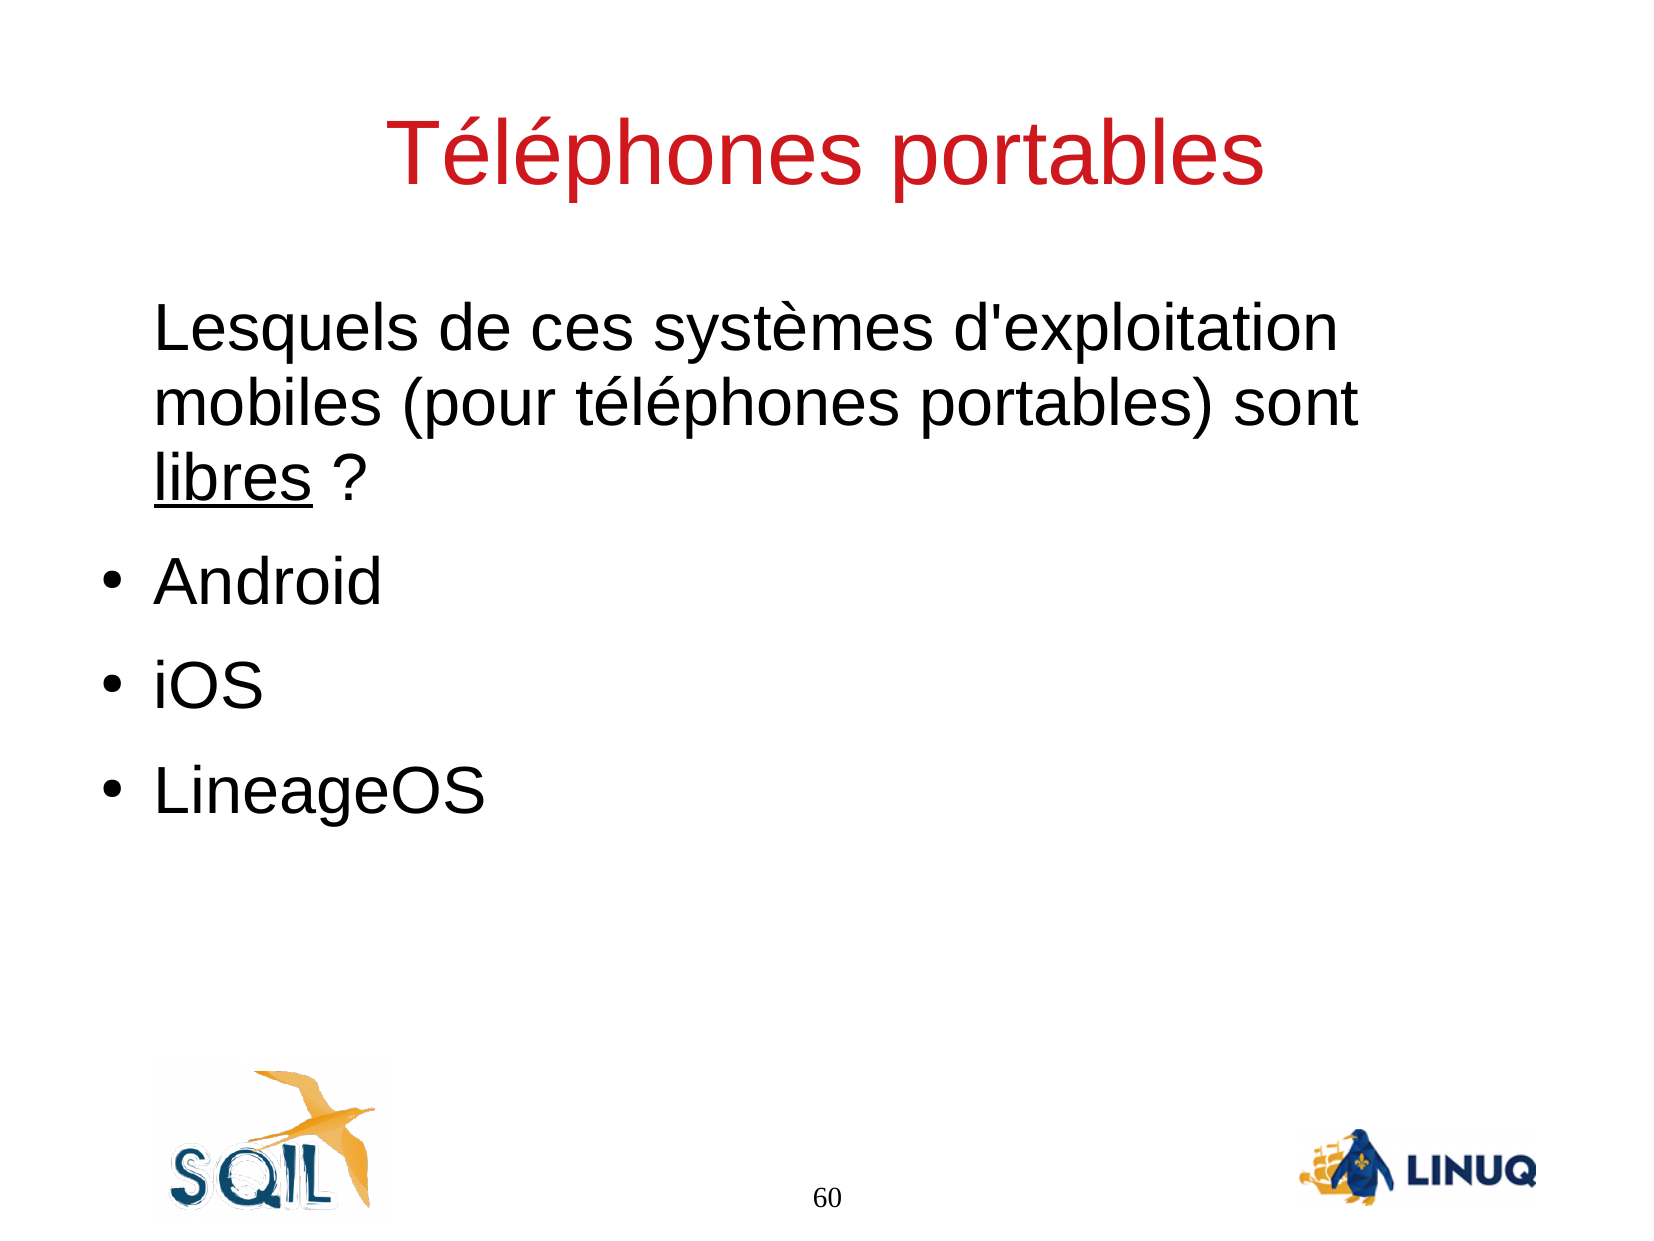

# Téléphones portables
Lesquels de ces systèmes d'exploitation mobiles (pour téléphones portables) sont libres ?
Android
iOS
LineageOS